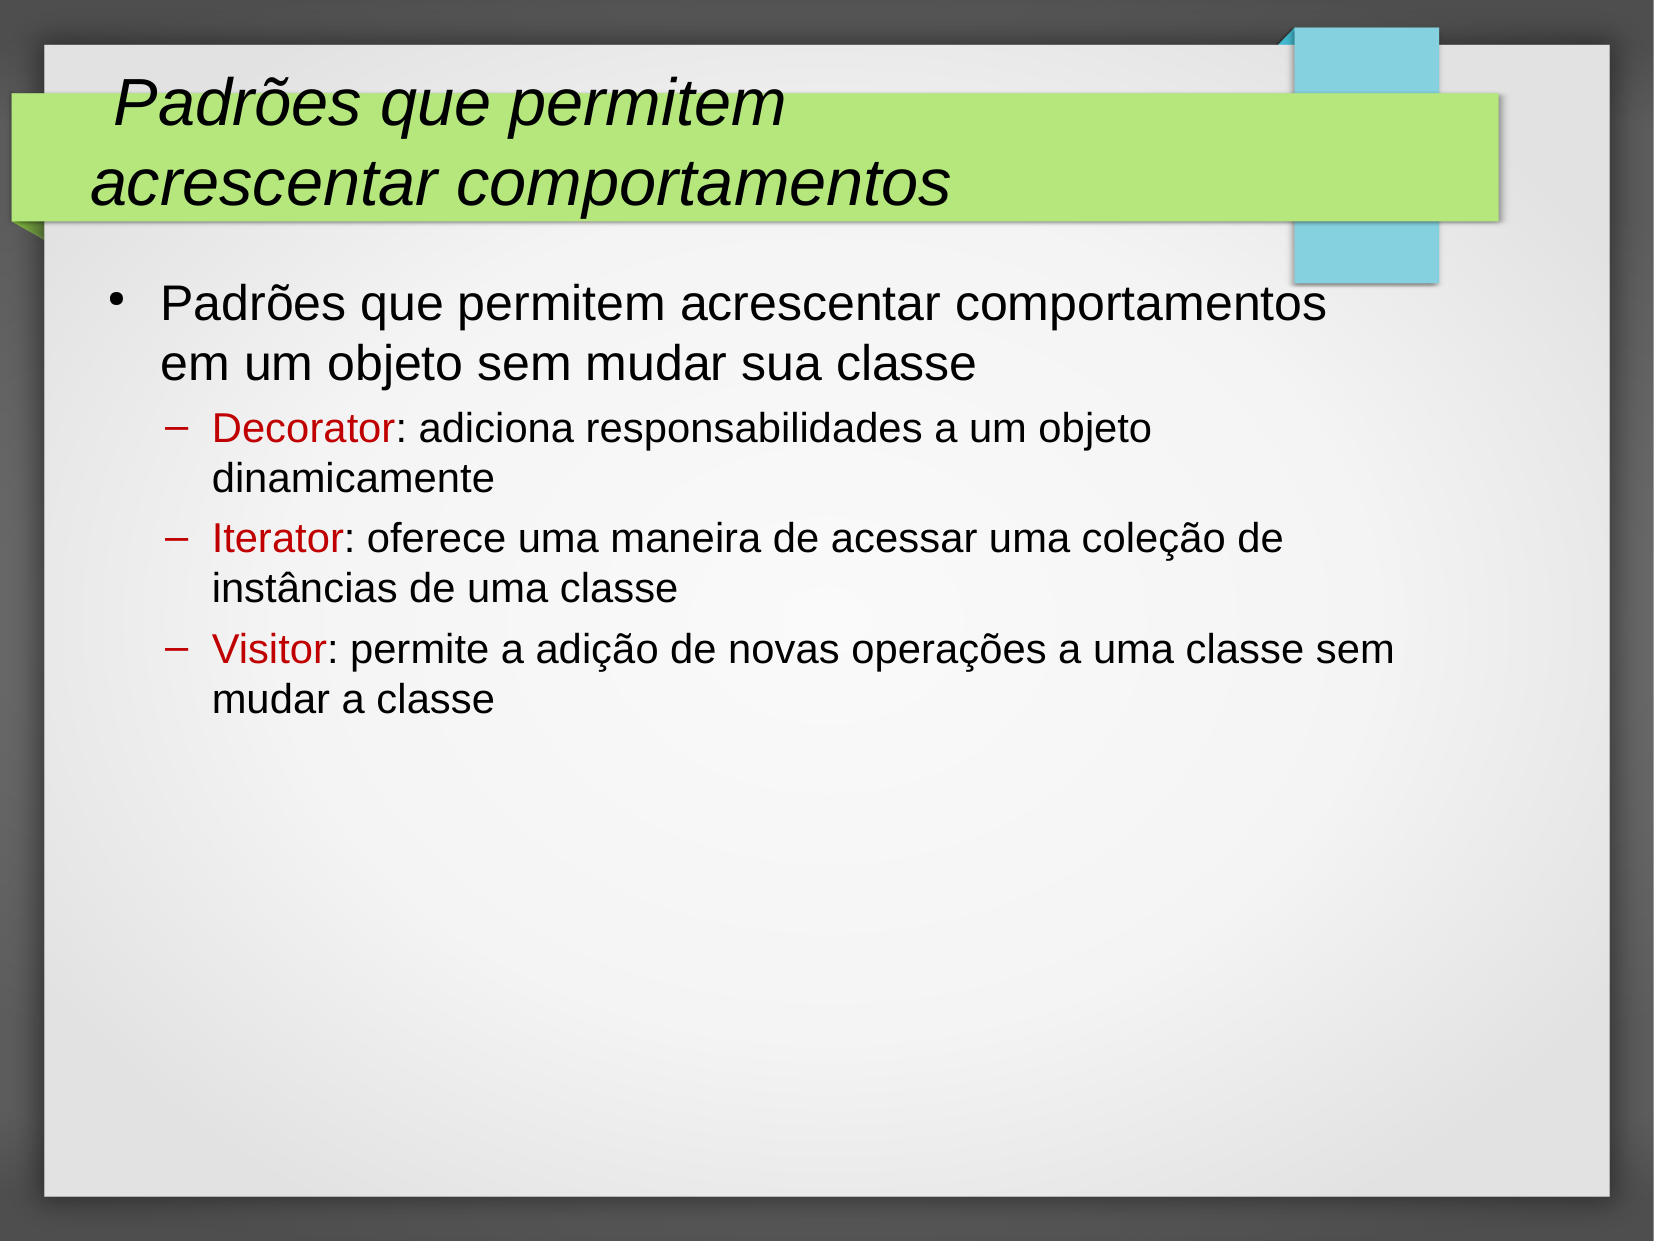

# Padrões que permitem acrescentar comportamentos
Padrões que permitem acrescentar comportamentos em um objeto sem mudar sua classe
Decorator: adiciona responsabilidades a um objeto dinamicamente
Iterator: oferece uma maneira de acessar uma coleção de instâncias de uma classe
Visitor: permite a adição de novas operações a uma classe sem mudar a classe